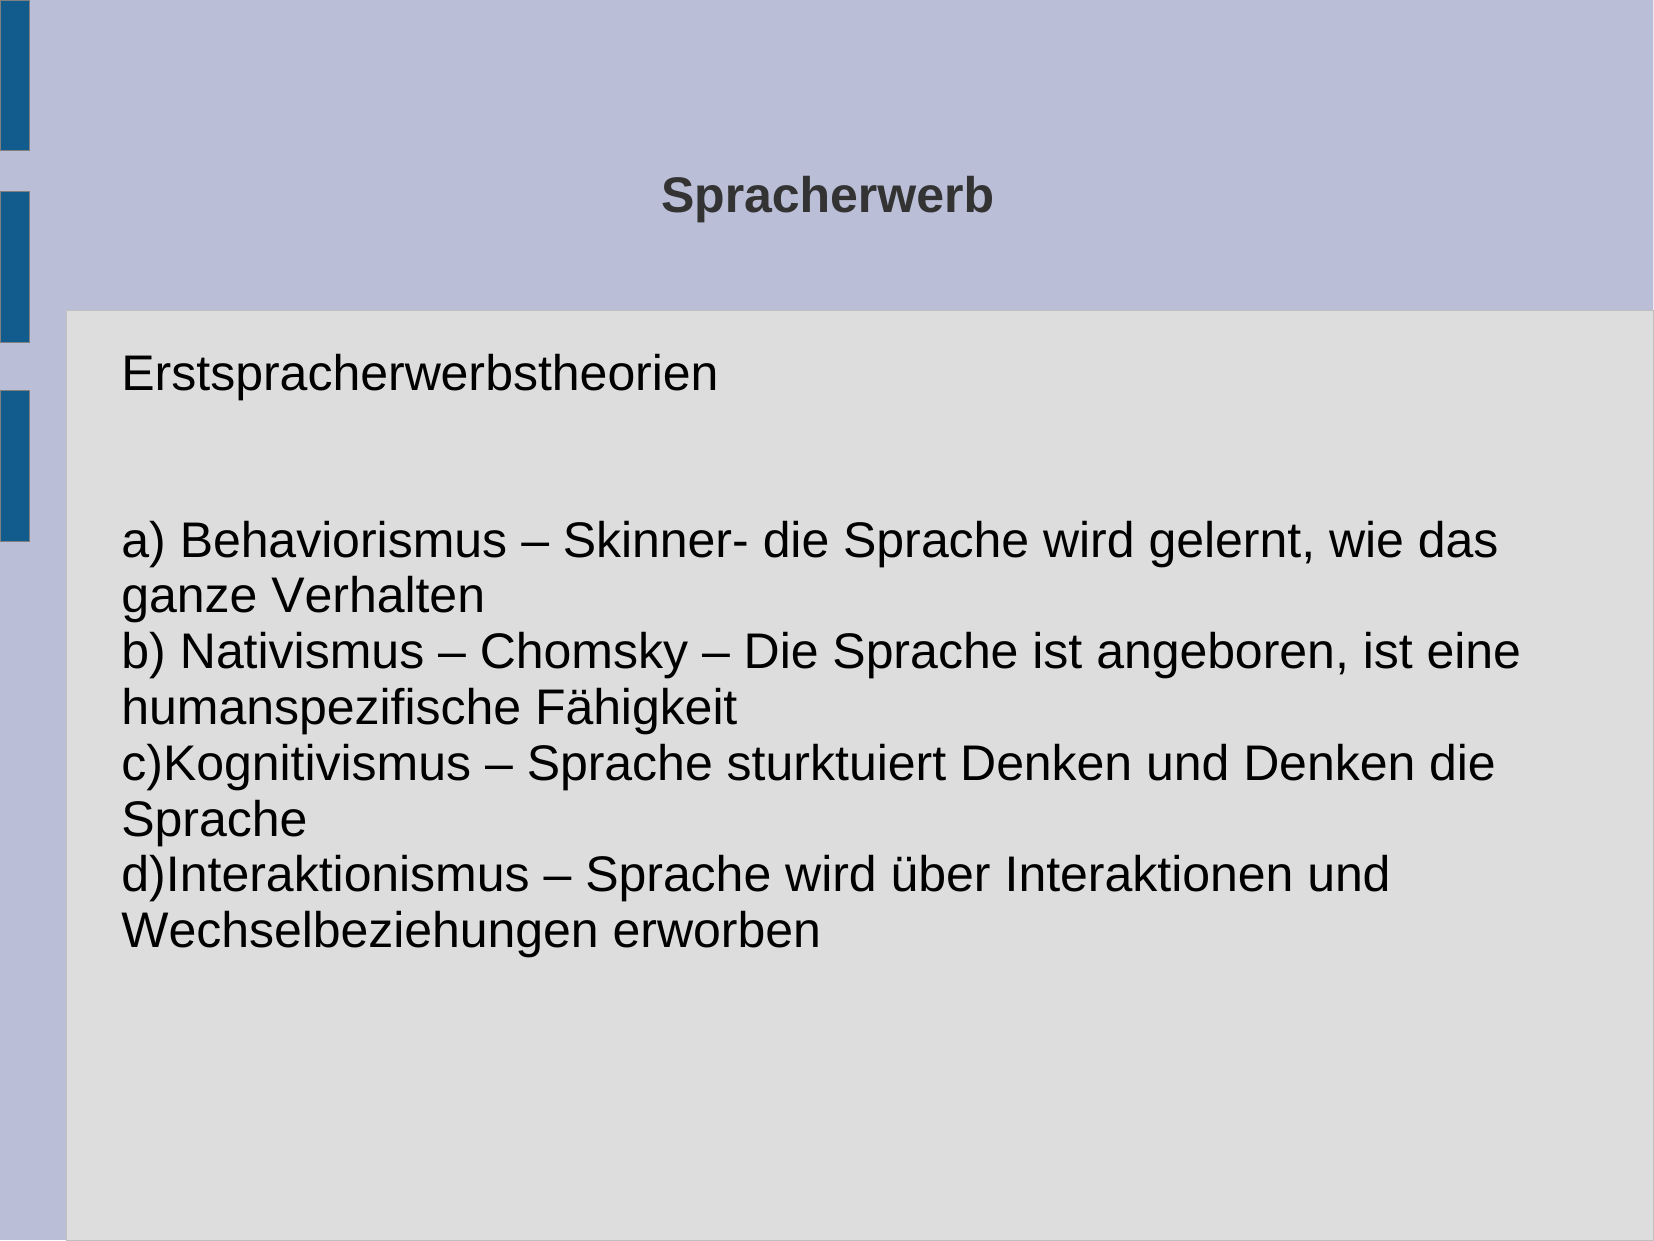

# Spracherwerb
Erstspracherwerbstheorien
a) Behaviorismus – Skinner- die Sprache wird gelernt, wie das ganze Verhalten
b) Nativismus – Chomsky – Die Sprache ist angeboren, ist eine humanspezifische Fähigkeit
c)Kognitivismus – Sprache sturktuiert Denken und Denken die Sprache
d)Interaktionismus – Sprache wird über Interaktionen und Wechselbeziehungen erworben